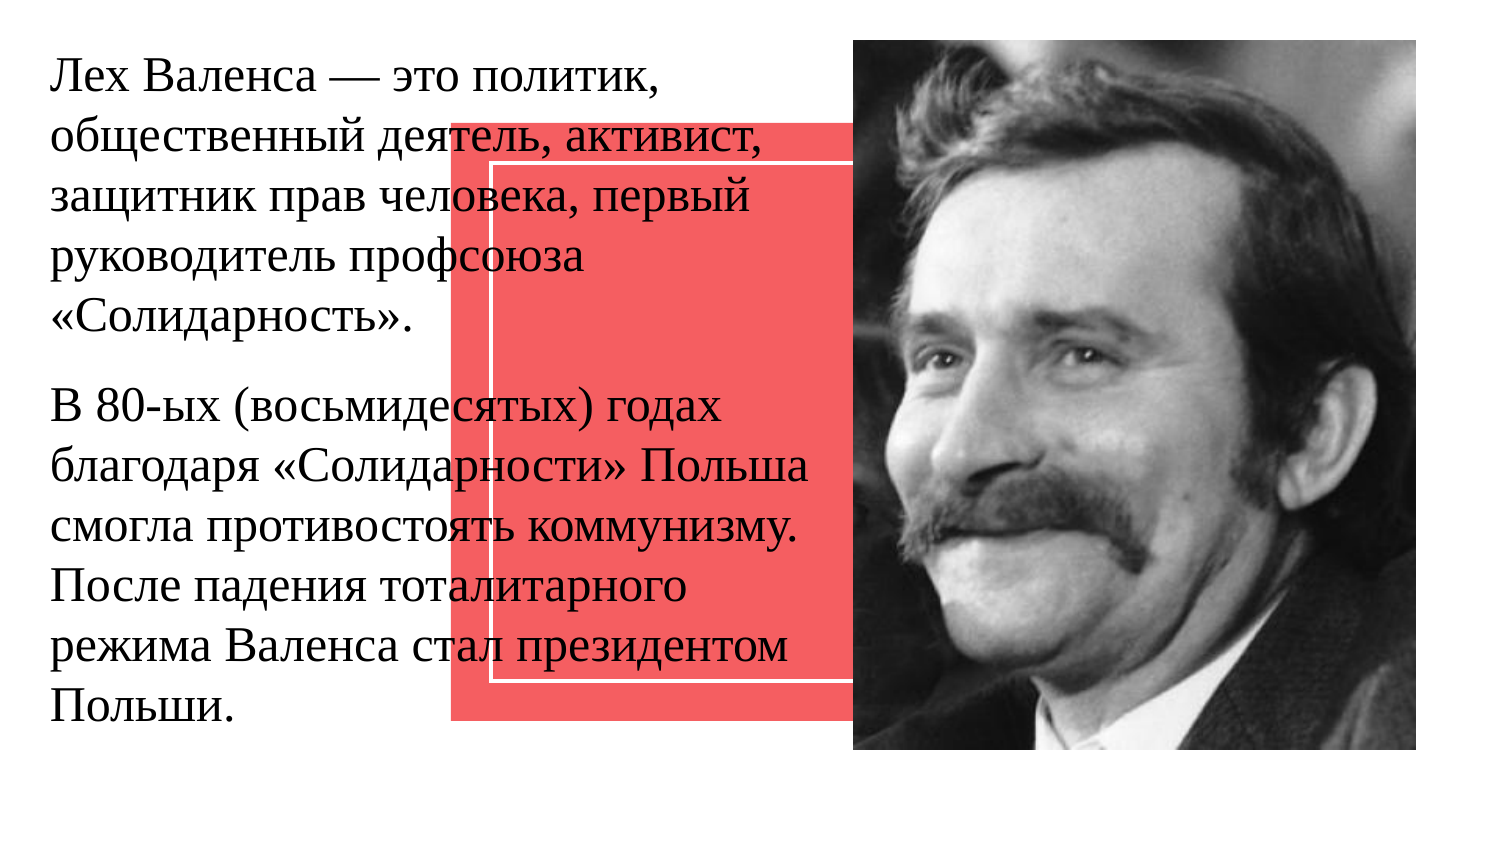

# Лех Валенса — это политик, общественный деятель, активист, защитник прав человека, первый руководитель профсоюза «Солидарность».
В 80-ых (восьмидесятых) годах благодаря «Солидарности» Польша смогла противостоять коммунизму. После падения тоталитарного режима Валенса стал президентом Польши.